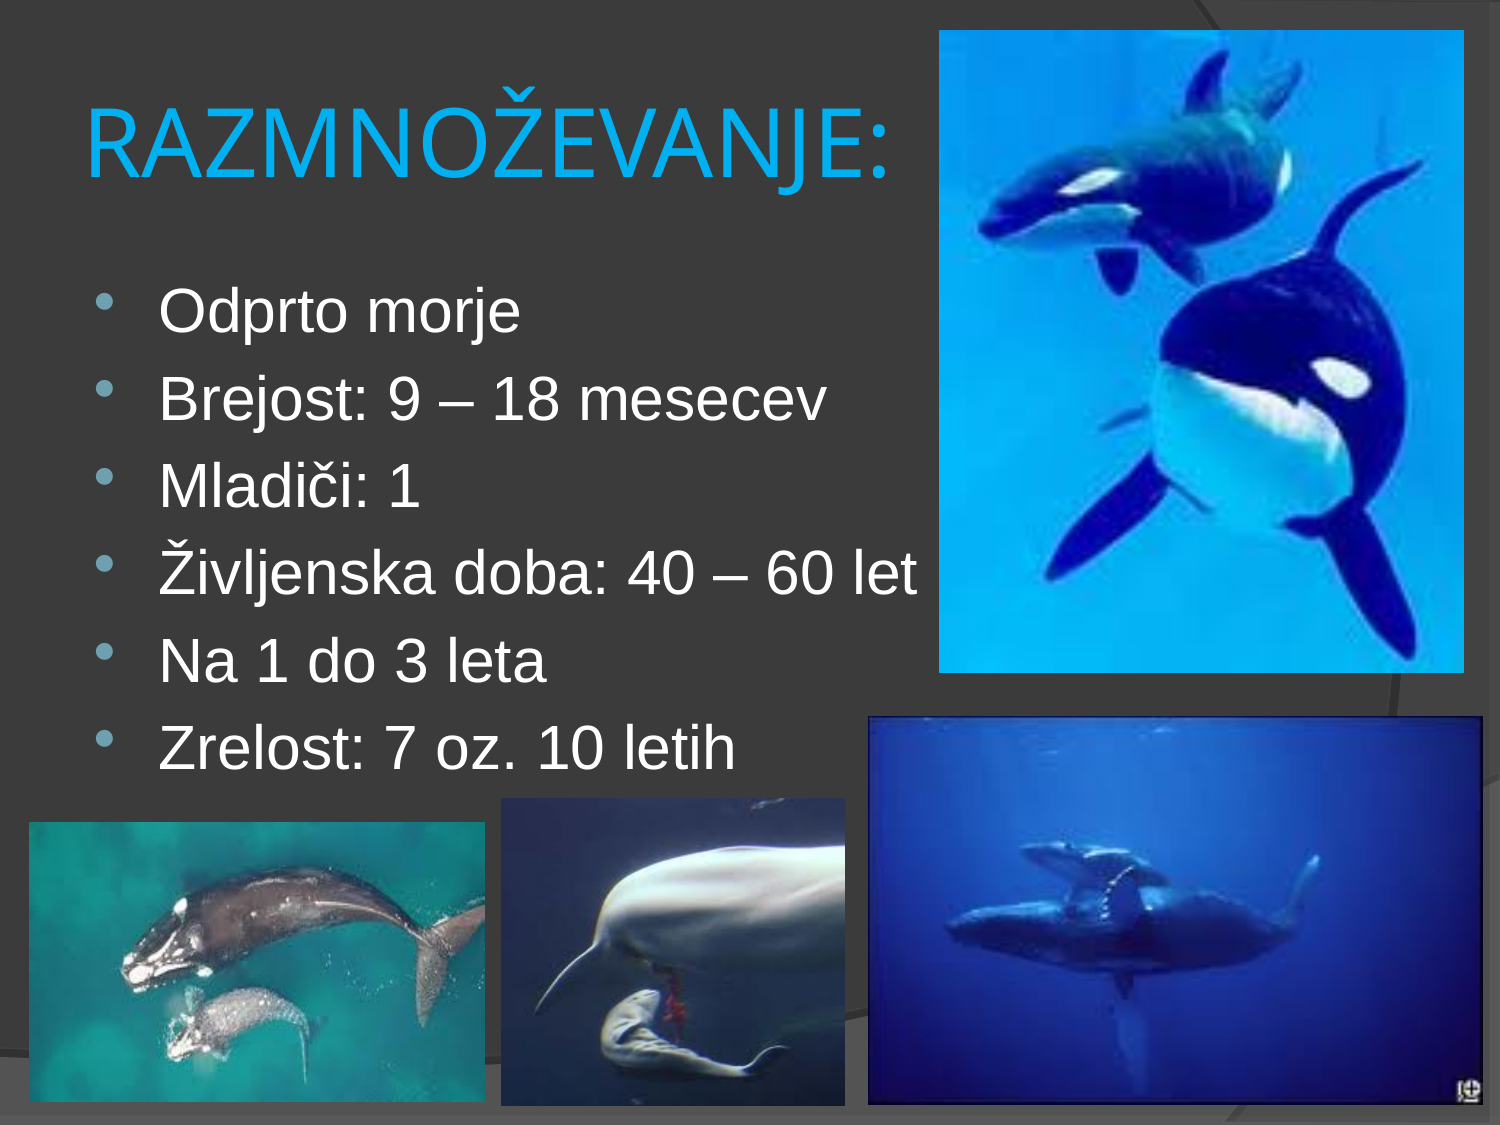

# RAZMNOŽEVANJE:
Odprto morje
Brejost: 9 – 18 mesecev
Mladiči: 1
Življenska doba: 40 – 60 let
Na 1 do 3 leta
Zrelost: 7 oz. 10 letih